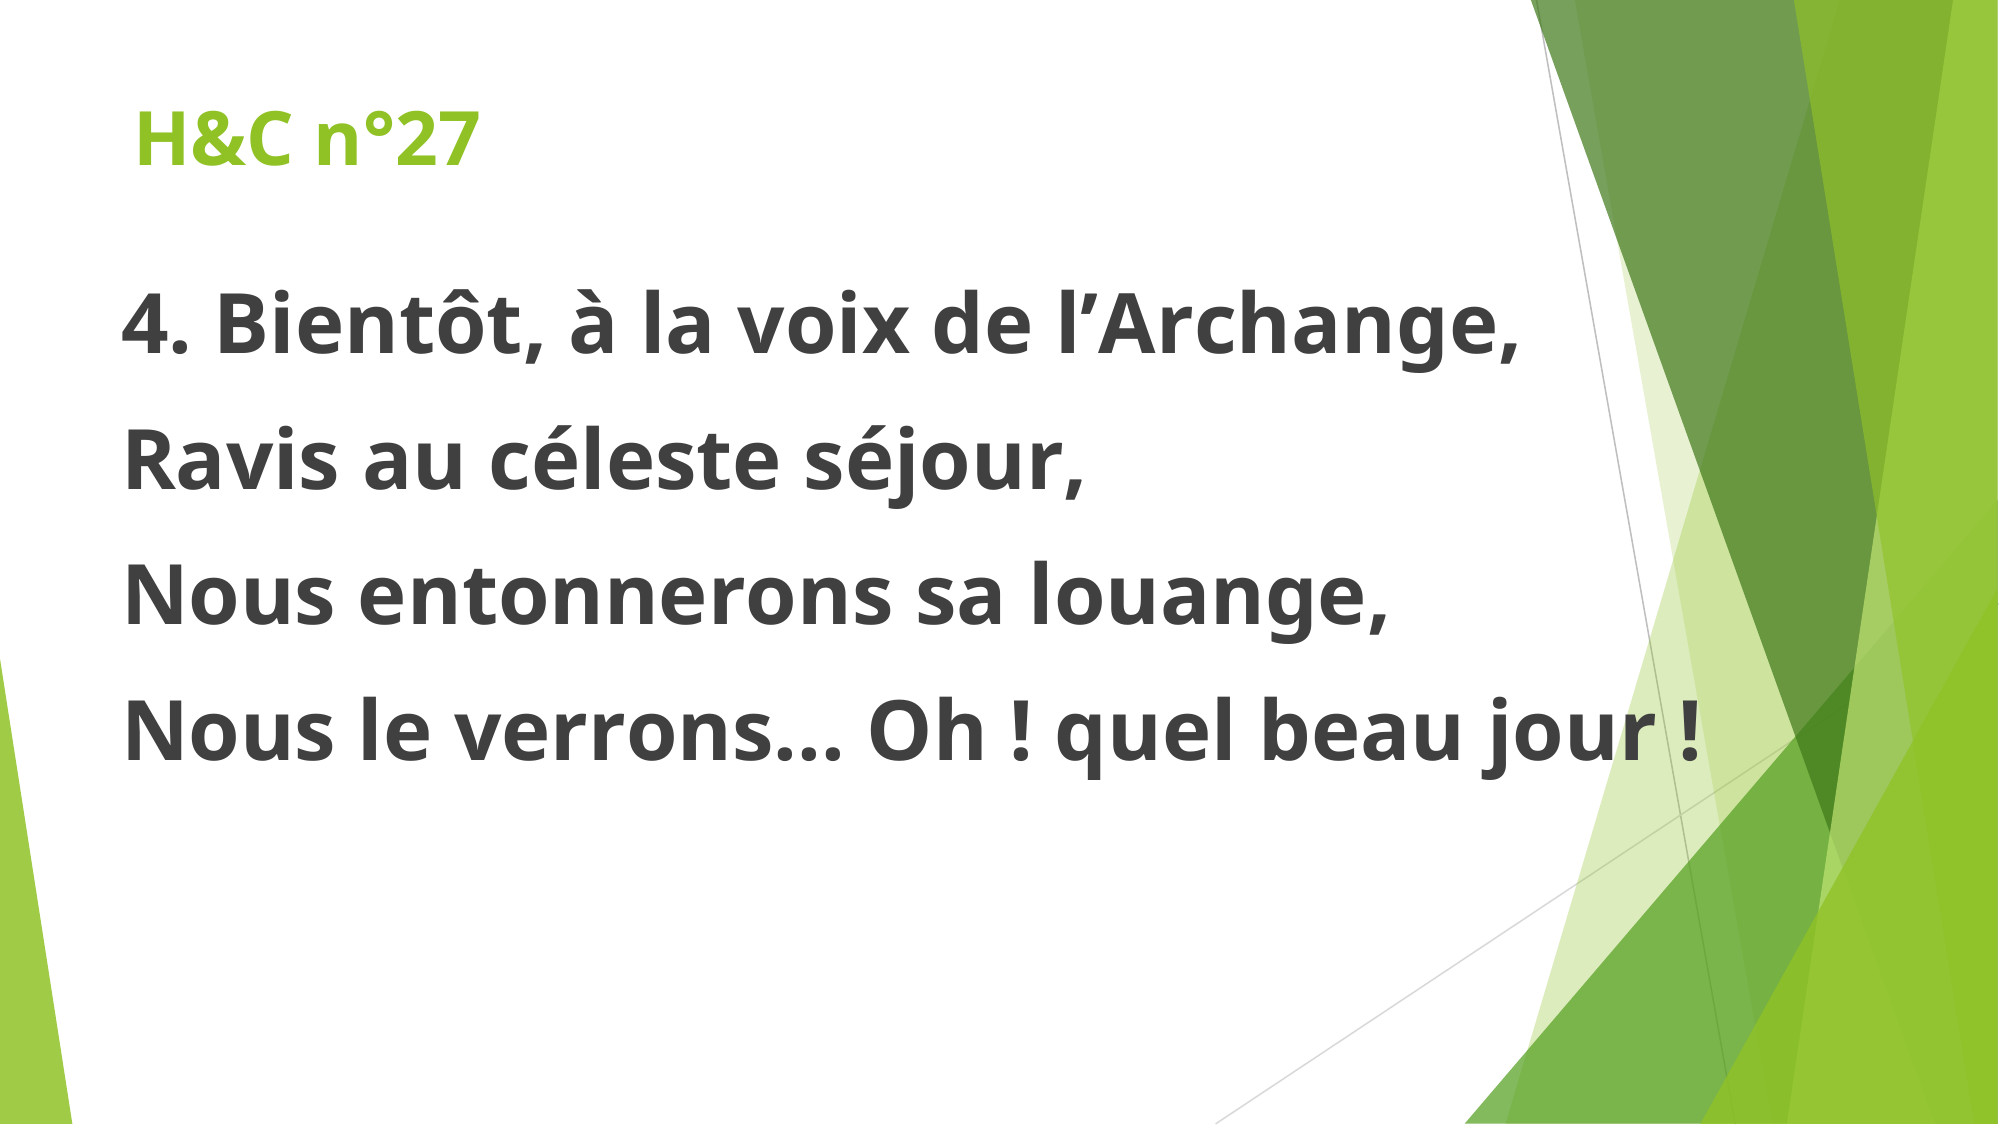

H&C n°27
4. Bientôt, à la voix de l’Archange,
Ravis au céleste séjour,
Nous entonnerons sa louange,
Nous le verrons... Oh ! quel beau jour !